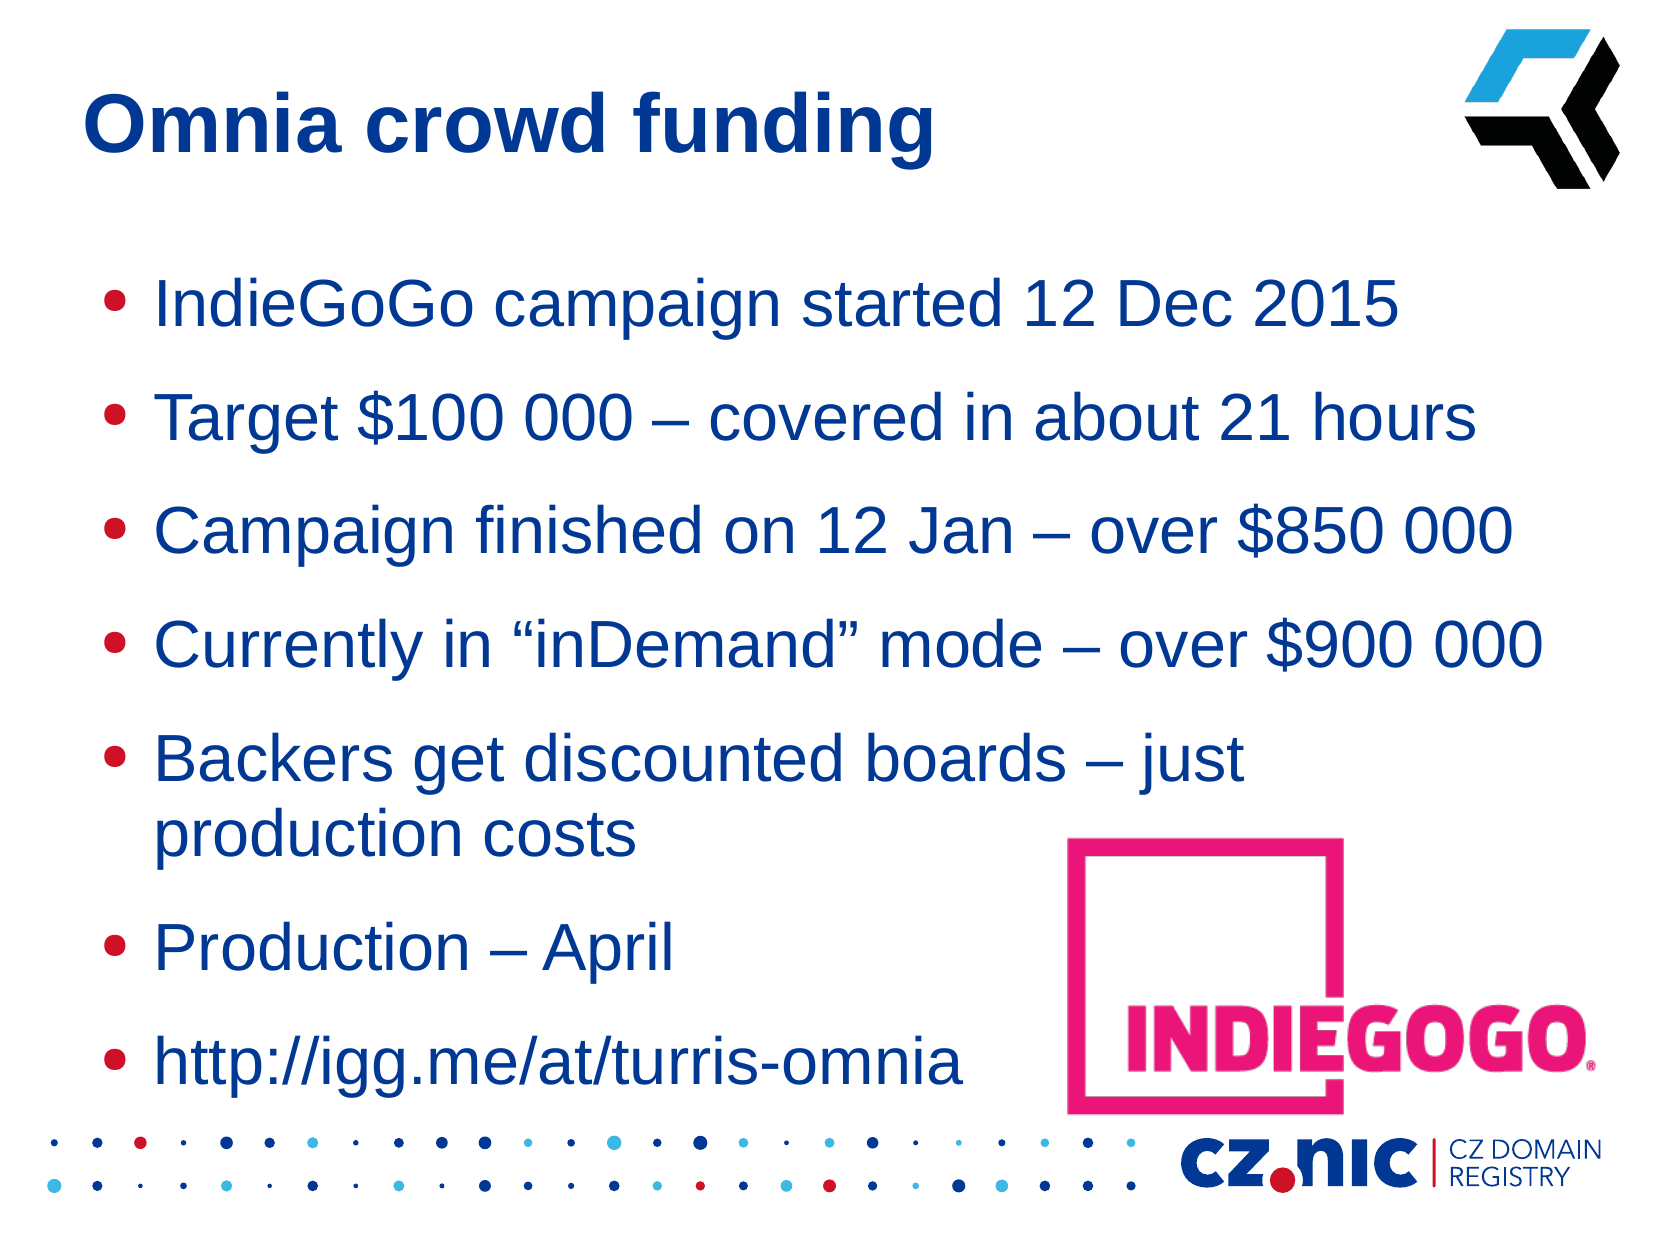

# Omnia crowd funding
IndieGoGo campaign started 12 Dec 2015
Target $100 000 – covered in about 21 hours
Campaign finished on 12 Jan – over $850 000
Currently in “inDemand” mode – over $900 000
Backers get discounted boards – just production costs
Production – April
http://igg.me/at/turris-omnia